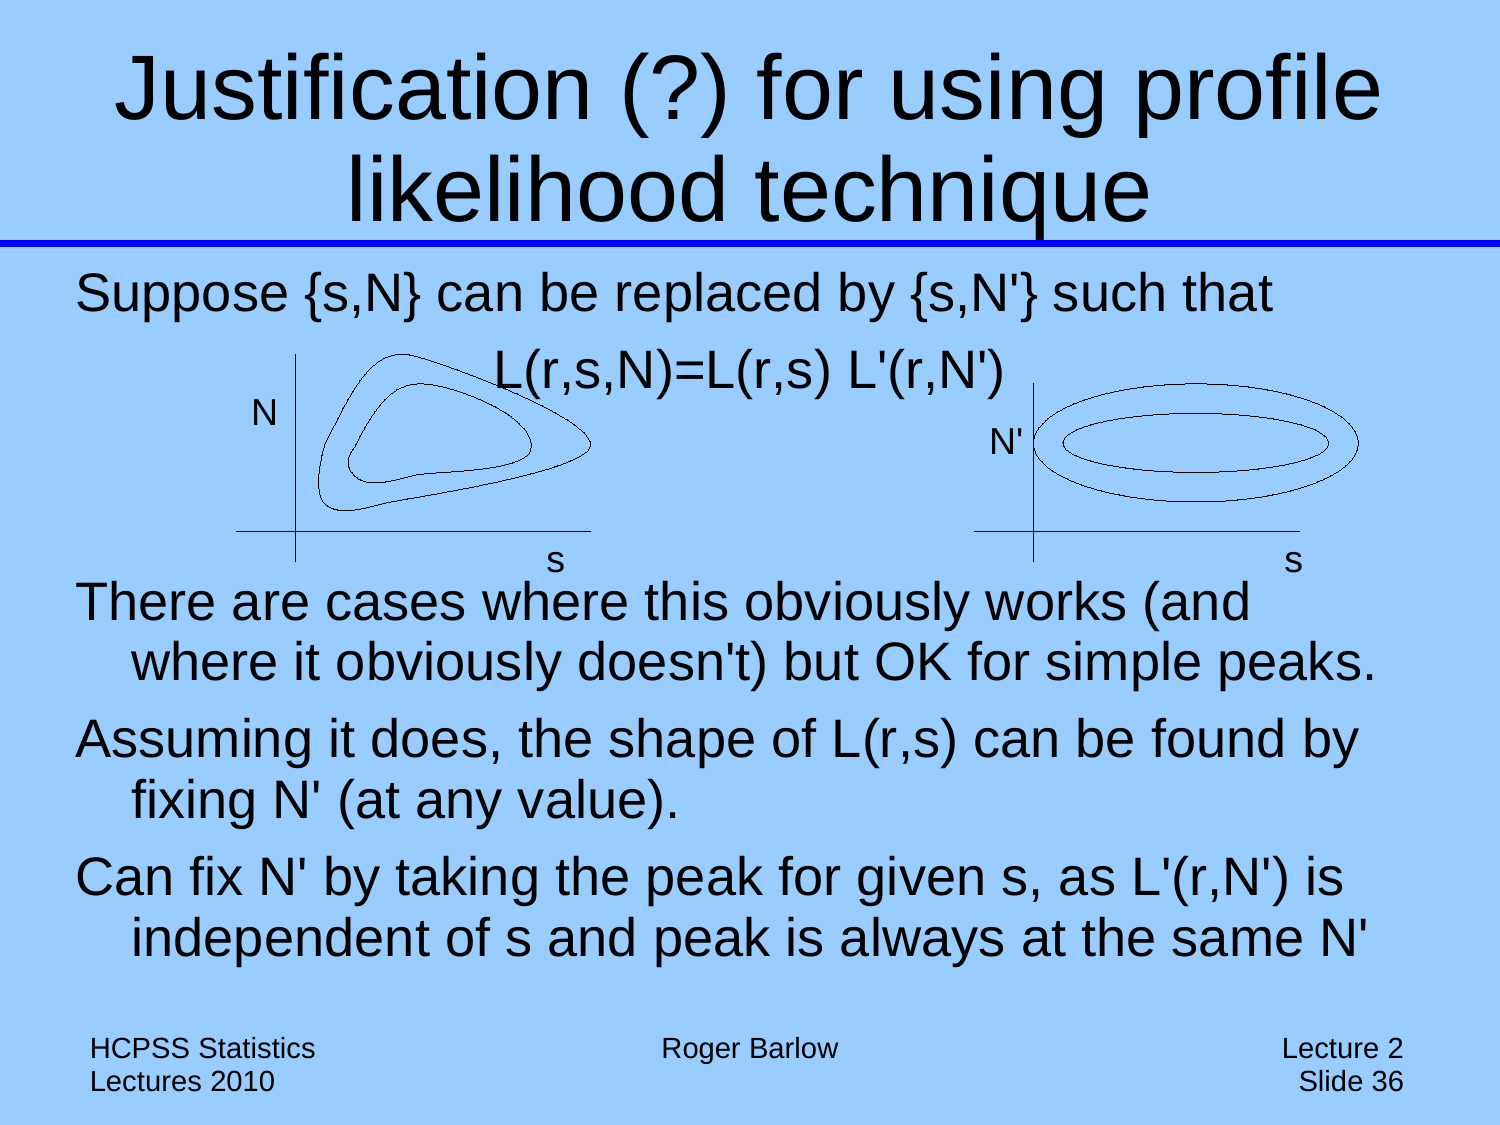

# Justification (?) for using profile likelihood technique
Suppose {s,N} can be replaced by {s,N'} such that
L(r,s,N)=L(r,s) L'(r,N')
There are cases where this obviously works (and where it obviously doesn't) but OK for simple peaks.
Assuming it does, the shape of L(r,s) can be found by fixing N' (at any value).
Can fix N' by taking the peak for given s, as L'(r,N') is independent of s and peak is always at the same N'
N
N'
s
s
36